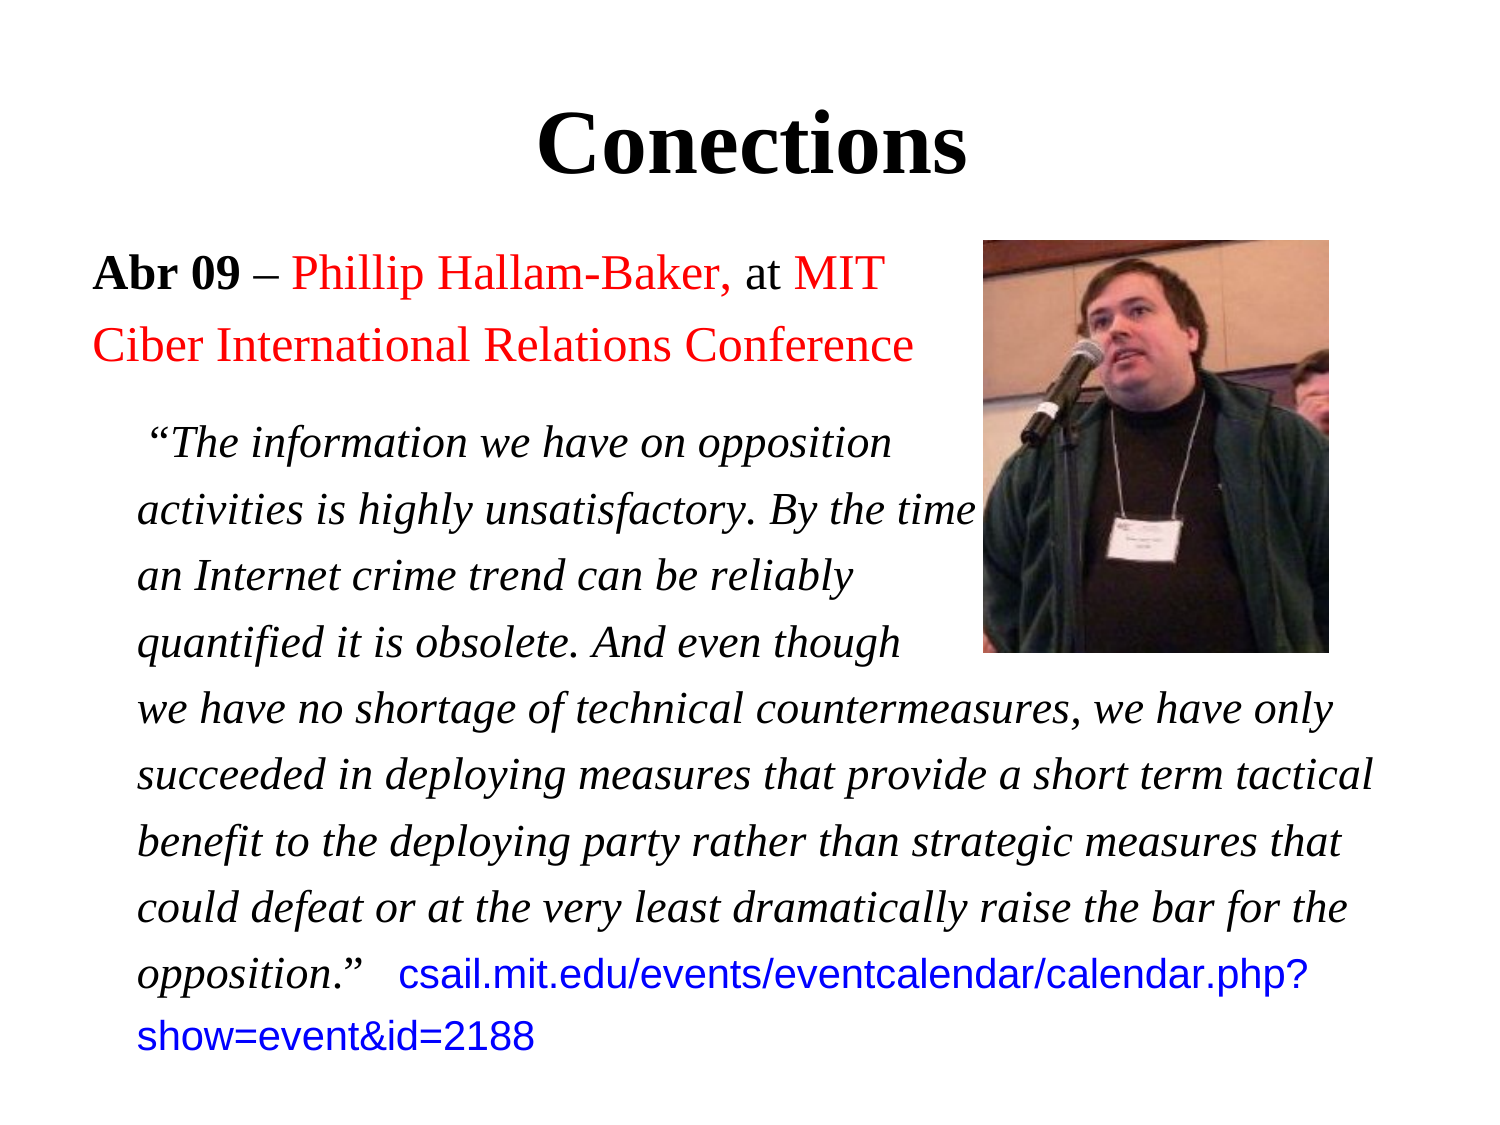

# Conections
Abr 09 – Phillip Hallam-Baker, at MIT
Ciber International Relations Conference
 “The information we have on opposition activities is highly unsatisfactory. By the time an Internet crime trend can be reliably quantified it is obsolete. And even though
we have no shortage of technical countermeasures, we have only succeeded in deploying measures that provide a short term tactical benefit to the deploying party rather than strategic measures that could defeat or at the very least dramatically raise the bar for the opposition.” csail.mit.edu/events/eventcalendar/calendar.php?show=event&id=2188